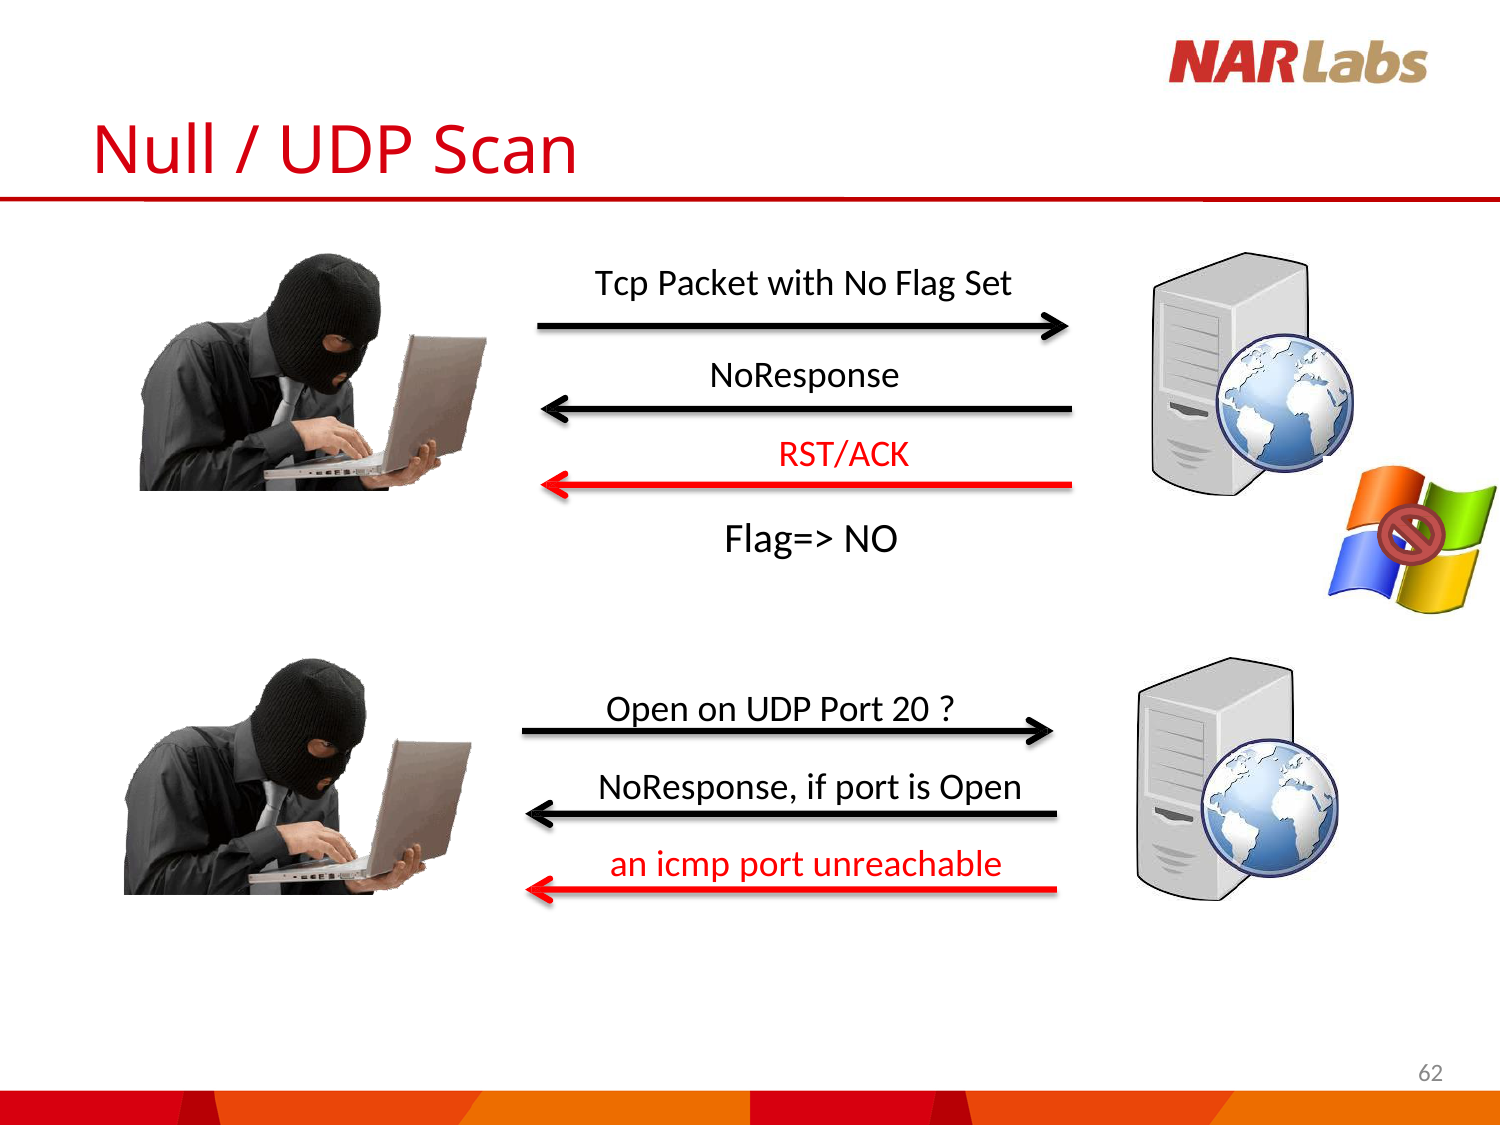

# Null / UDP Scan
Tcp Packet with No Flag Set
NoResponse
RST/ACK
Flag=> NO
Open on UDP Port 20 ? NoResponse, if port is Open
an icmp port unreachable
56